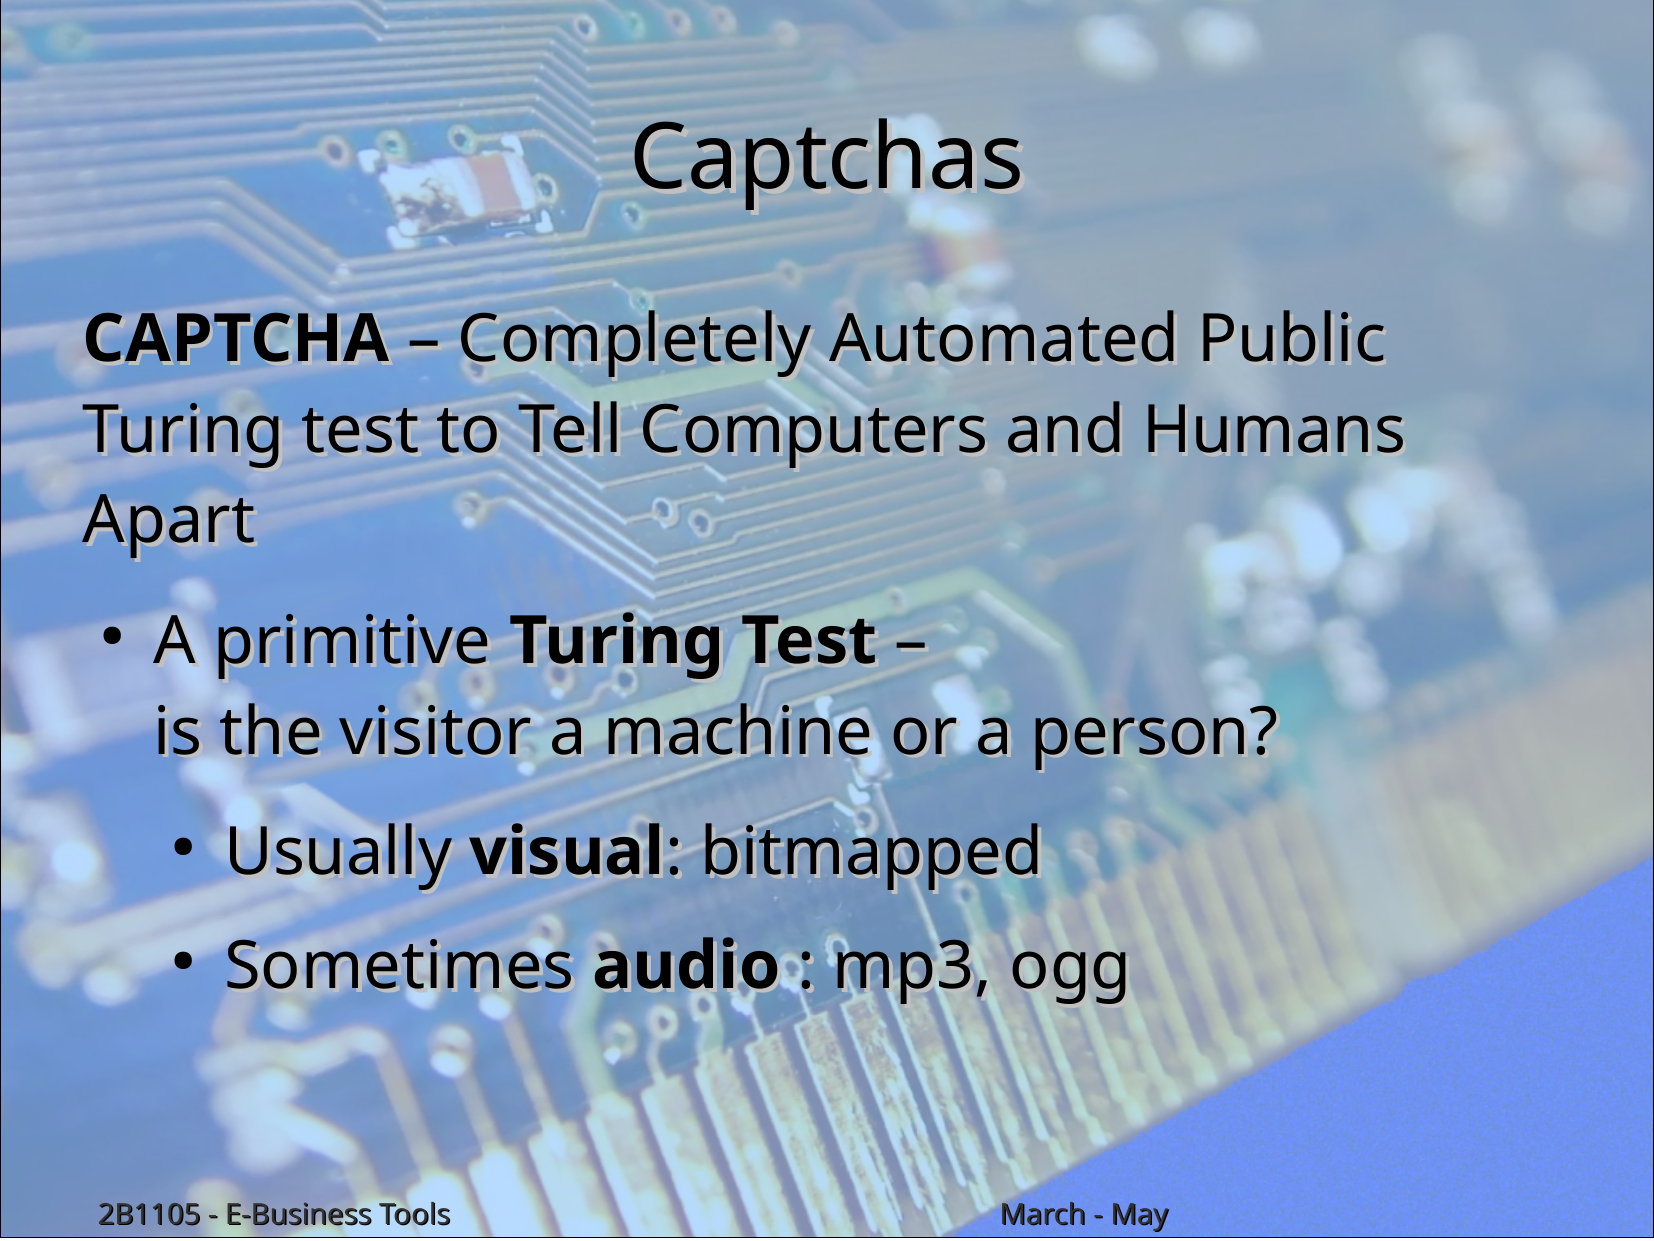

# Captchas
CAPTCHA – Completely Automated Public Turing test to Tell Computers and Humans Apart
A primitive Turing Test –
is the visitor a machine or a person?
Usually visual: bitmapped
Sometimes audio : mp3, ogg